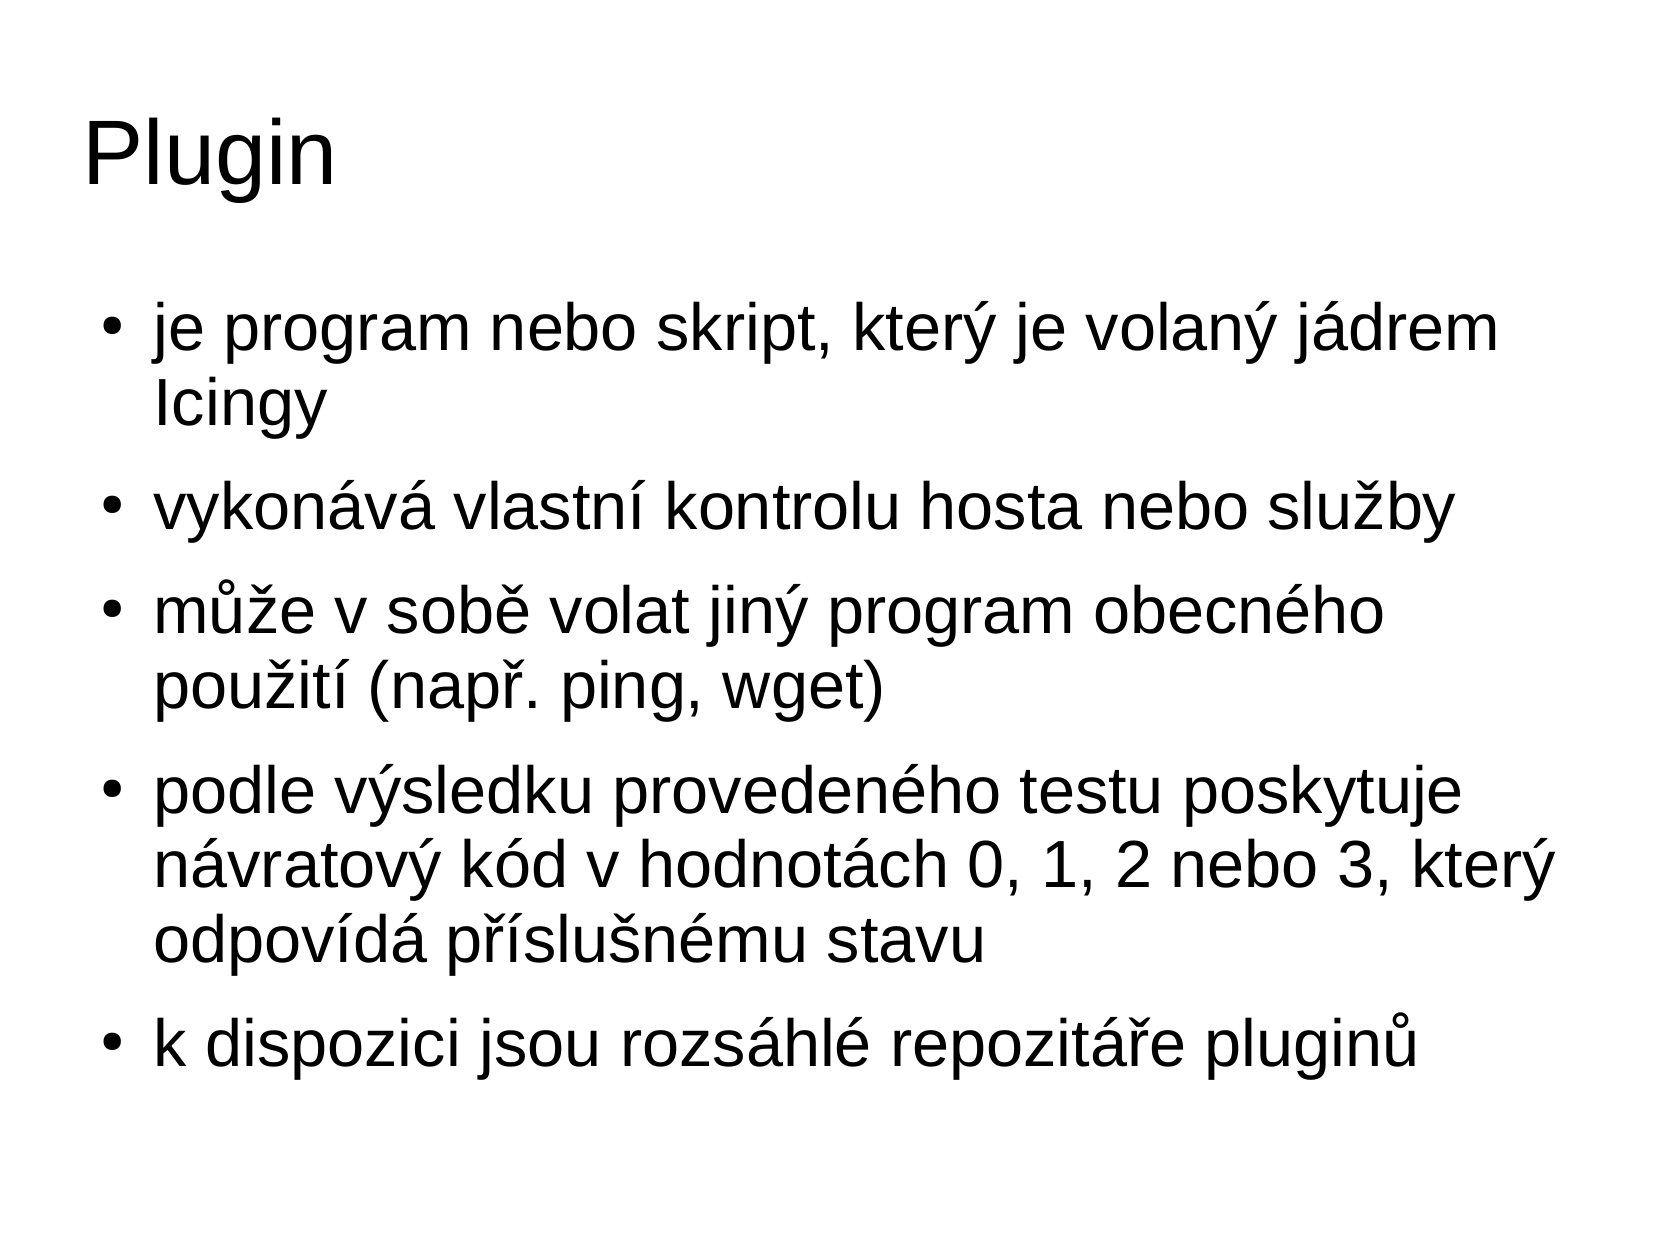

# Plugin
je program nebo skript, který je volaný jádrem Icingy
vykonává vlastní kontrolu hosta nebo služby
může v sobě volat jiný program obecného použití (např. ping, wget)
podle výsledku provedeného testu poskytuje návratový kód v hodnotách 0, 1, 2 nebo 3, který odpovídá příslušnému stavu
k dispozici jsou rozsáhlé repozitáře pluginů